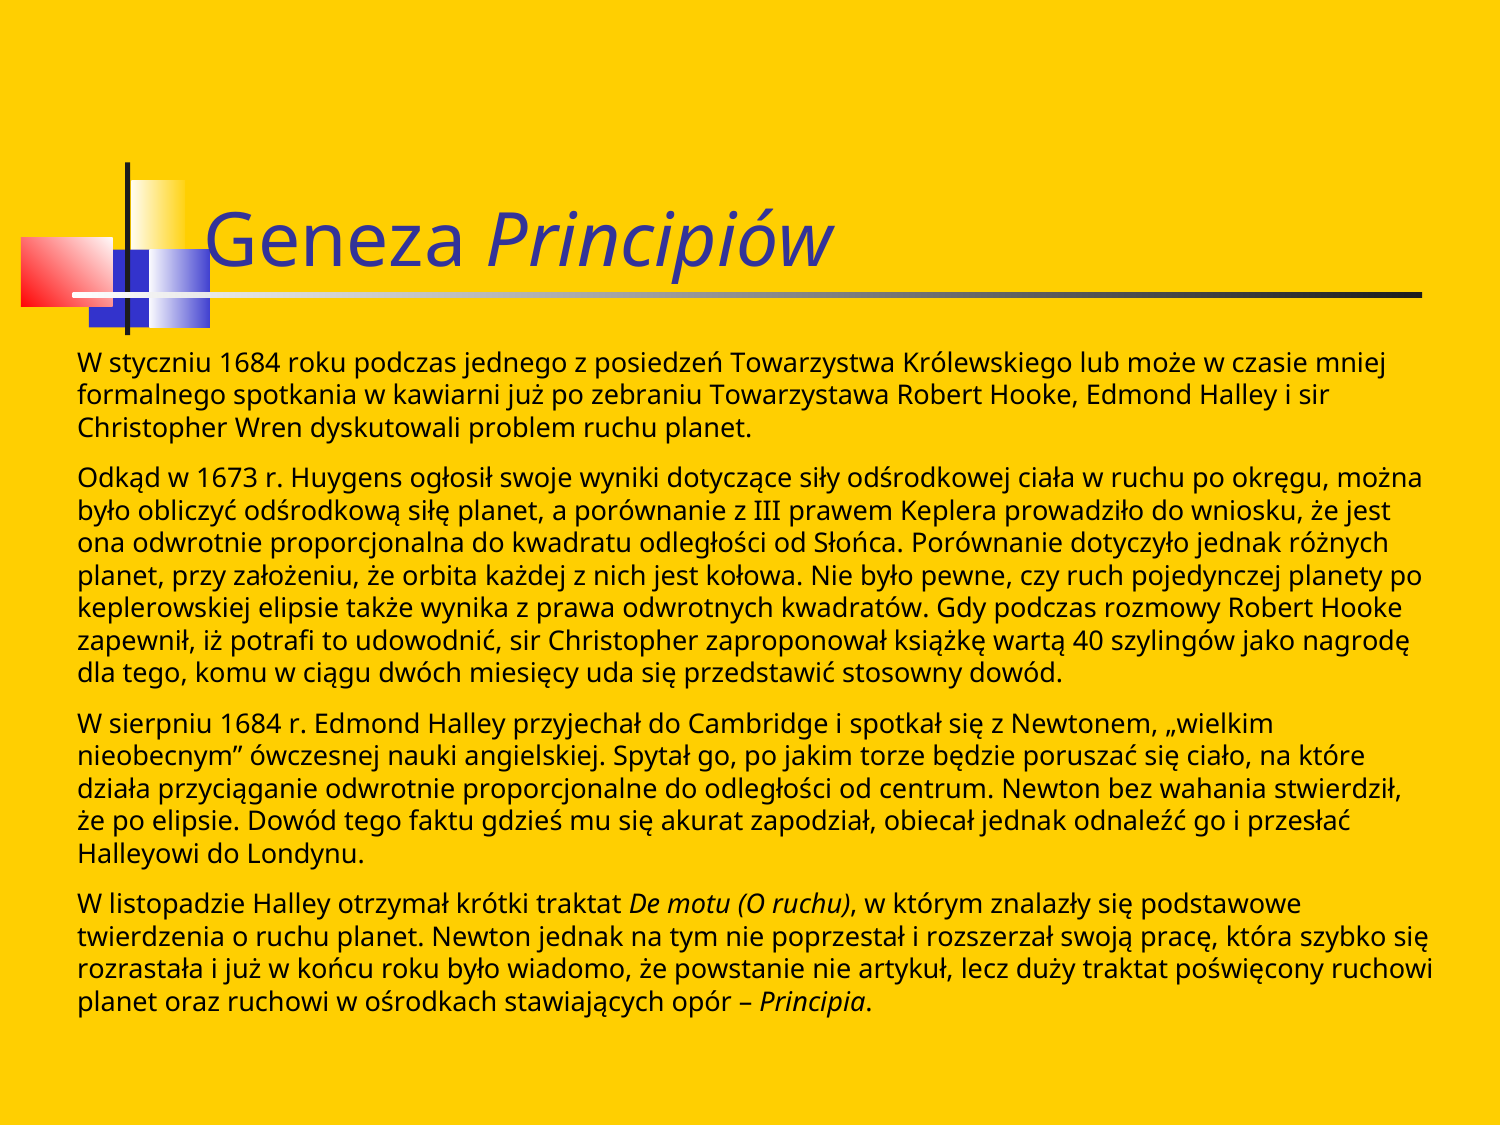

# Geneza Principiów
W styczniu 1684 roku podczas jednego z posiedzeń Towarzystwa Królewskiego lub może w czasie mniej formalnego spotkania w kawiarni już po zebraniu Towarzystawa Robert Hooke, Edmond Halley i sir Christopher Wren dyskutowali problem ruchu planet.
Odkąd w 1673 r. Huygens ogłosił swoje wyniki dotyczące siły od­środkowej ciała w ruchu po okręgu, można było obliczyć odśrodkową siłę planet, a porównanie z III prawem Keplera prowadziło do wniosku, że jest ona odwrotnie proporcjonalna do kwadratu odległości od Słońca. Porównanie dotyczyło jednak różnych planet, przy założeniu, że orbita każdej z nich jest kołowa. Nie było pewne, czy ruch pojedynczej planety po keplerowskiej elipsie także wynika z prawa odwrotnych kwadratów. Gdy podczas rozmowy Robert Hooke zapewnił, iż potrafi to udowodnić, sir Christopher zaproponował książkę wartą 40 szylingów jako nagrodę dla tego, komu w ciągu dwóch miesięcy uda się przedstawić stosowny dowód.
W sierpniu 1684 r. Edmond Halley przyjechał do Cambridge i spotkał się z Newtonem, „wielkim nieobecnym” ówczesnej nauki angielskiej. Spytał go, po jakim torze będzie poruszać się ciało, na które działa przyciąganie odwrotnie proporcjonalne do odległości od centrum. Newton bez wahania stwierdził, że po elipsie. Dowód tego faktu gdzieś mu się akurat zapodział, obiecał jednak odnaleźć go i prze­słać Halleyowi do Londynu.
W listopadzie Halley otrzymał krótki traktat De motu (O ruchu), w którym znalazły się podstawowe twierdzenia o ruchu planet. Newton jednak na tym nie poprzestał i rozszerzał swoją pracę, która szybko się rozrastała i już w końcu roku było wiadomo, że powsta­nie nie artykuł, lecz duży traktat poświęcony ruchowi planet oraz ruchowi w ośrodkach stawiających opór – Principia.